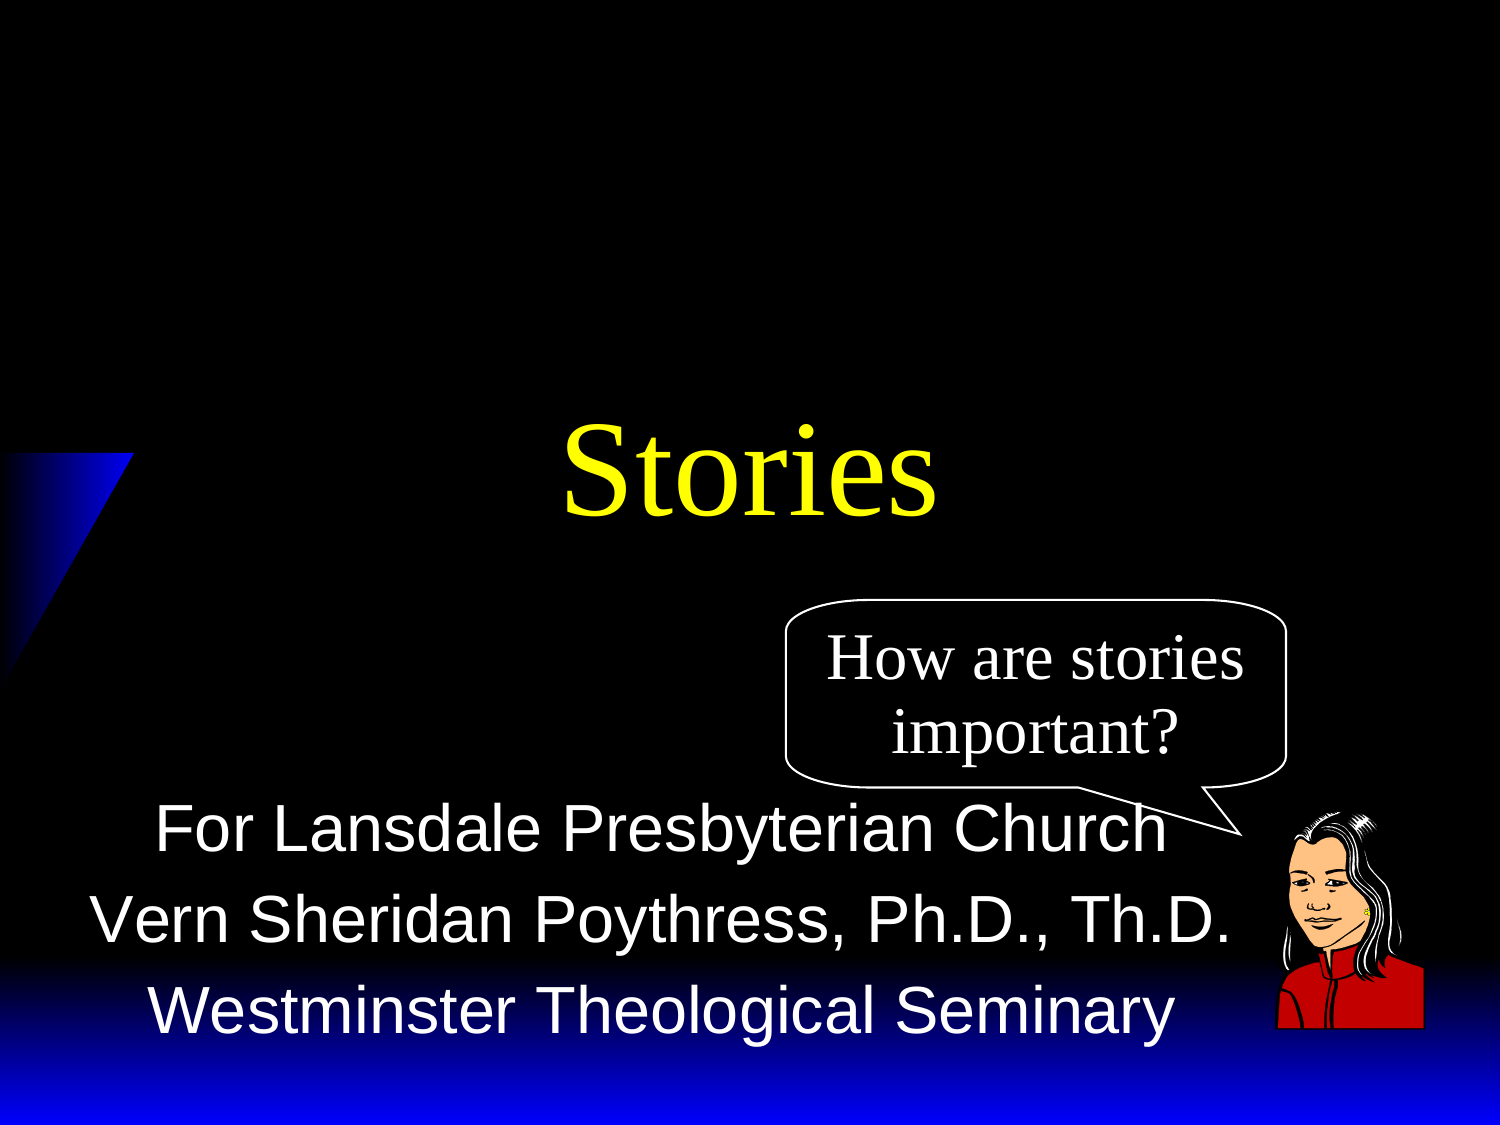

# Stories
How are stories
important?
For Lansdale Presbyterian Church
Vern Sheridan Poythress, Ph.D., Th.D.
Westminster Theological Seminary